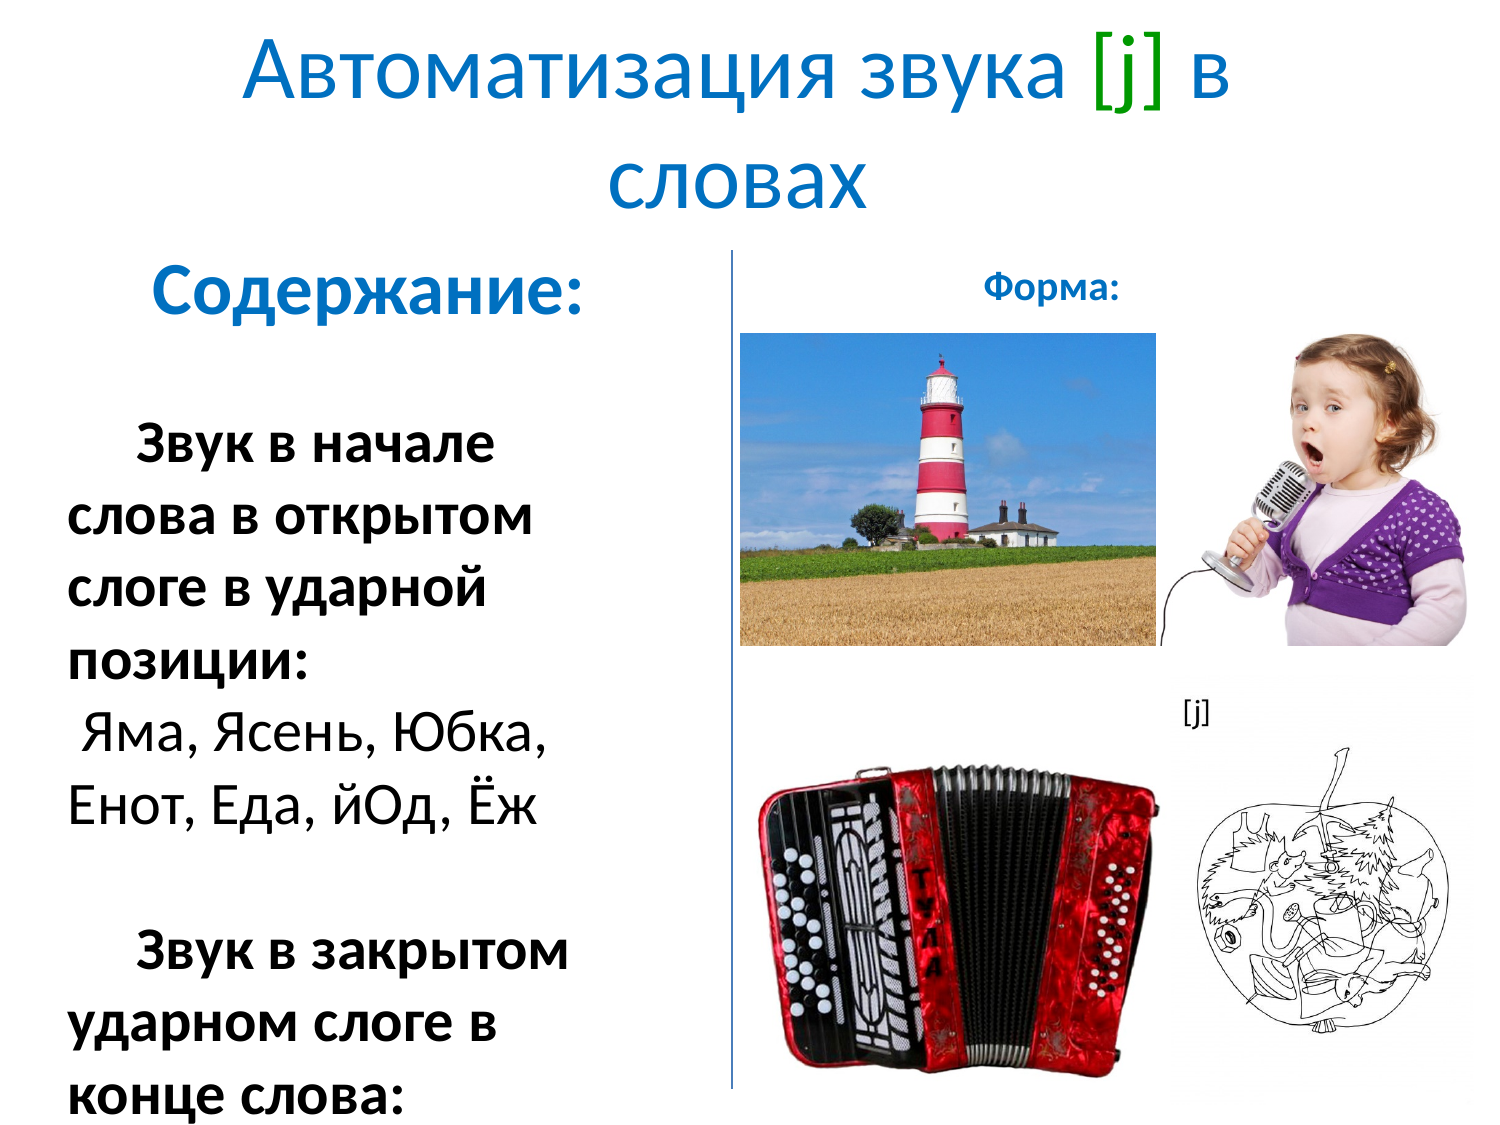

# Автоматизация звука [j] в словах
 Форма:
 Содержание:
 Звук в начале слова в открытом слоге в ударной позиции:
 Яма, Ясень, Юбка, Енот, Еда, йОд, Ёж
 Звук в закрытом ударном слоге в конце слова:
 начинАй, давАй, изучАй, читАй, мАй, чАй, мОй, твОй, свОй, какОй, такОй
 Звук в середине слова между гласными в ударном слоге:
 маЯк, паЁк, поЁт, баЯн, буЯнить, буЁк
 Звук в слове в стечении согласных:
 зАйка, мАйка, кОйка, сОйка
 Для автоматизации звука в словосочетаниях, предложениях и тексте используются ранее отобранные слова.